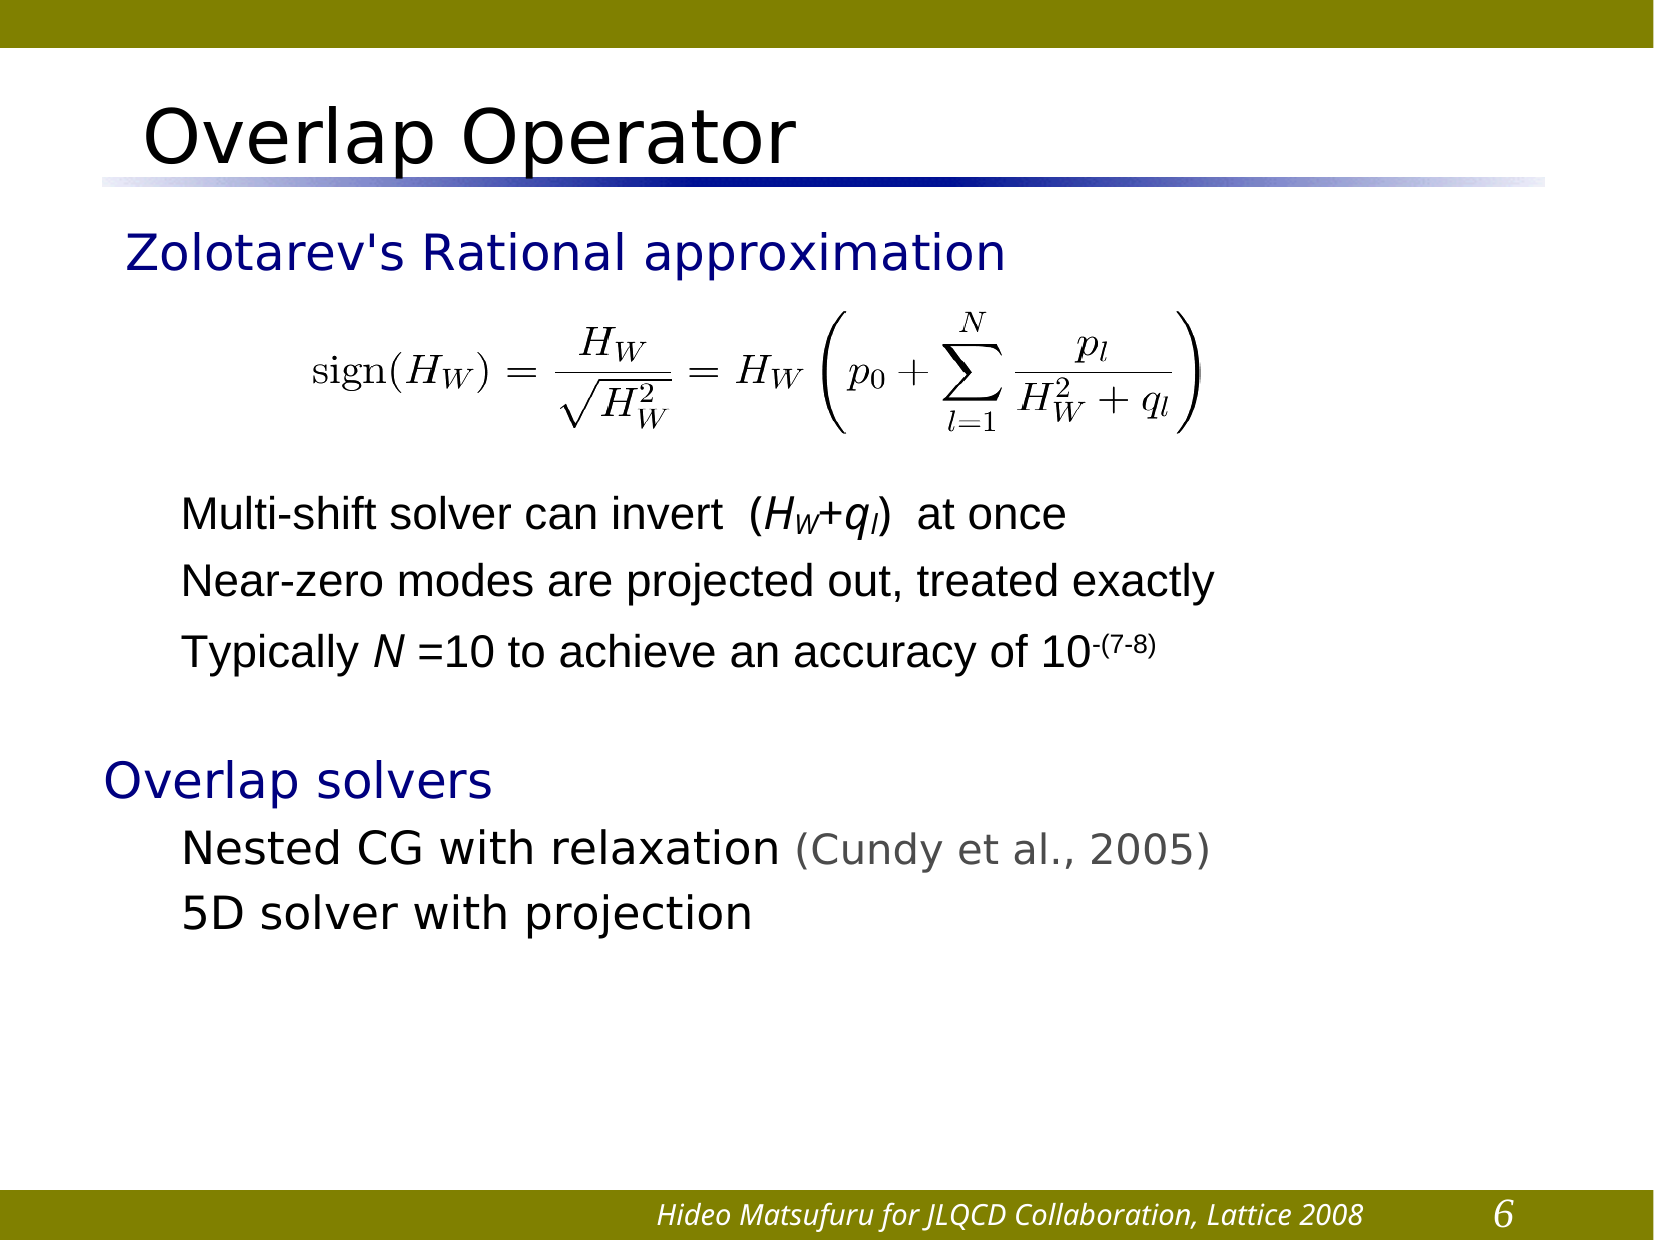

# Overlap Operator
 Zolotarev's Rational approximation
Multi-shift solver can invert (HW+ql) at once
Near-zero modes are projected out, treated exactly
Typically N =10 to achieve an accuracy of 10-(7-8)
Overlap solvers
Nested CG with relaxation (Cundy et al., 2005)
5D solver with projection